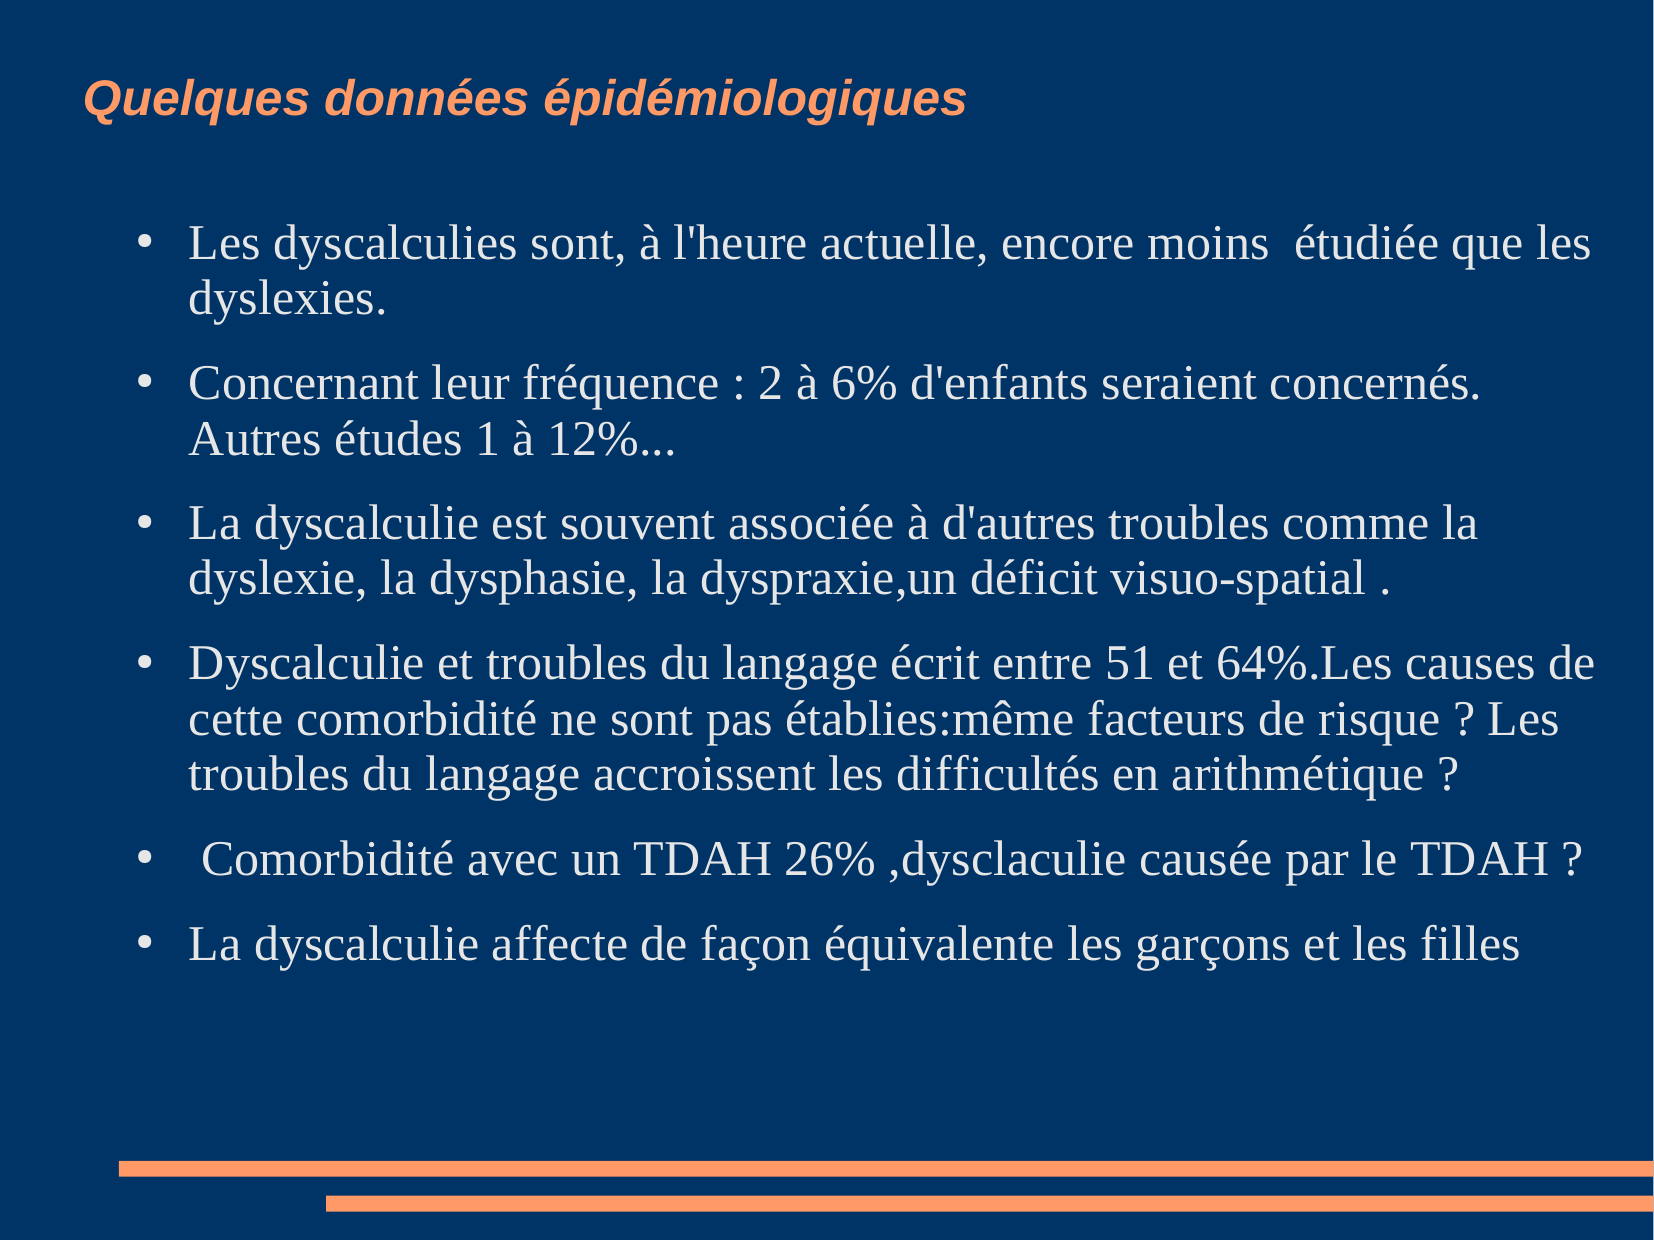

# Quelques données épidémiologiques
Les dyscalculies sont, à l'heure actuelle, encore moins étudiée que les dyslexies.
Concernant leur fréquence : 2 à 6% d'enfants seraient concernés. Autres études 1 à 12%...
La dyscalculie est souvent associée à d'autres troubles comme la dyslexie, la dysphasie, la dyspraxie,un déficit visuo-spatial .
Dyscalculie et troubles du langage écrit entre 51 et 64%.Les causes de cette comorbidité ne sont pas établies:même facteurs de risque ? Les troubles du langage accroissent les difficultés en arithmétique ?
 Comorbidité avec un TDAH 26% ,dysclaculie causée par le TDAH ?
La dyscalculie affecte de façon équivalente les garçons et les filles